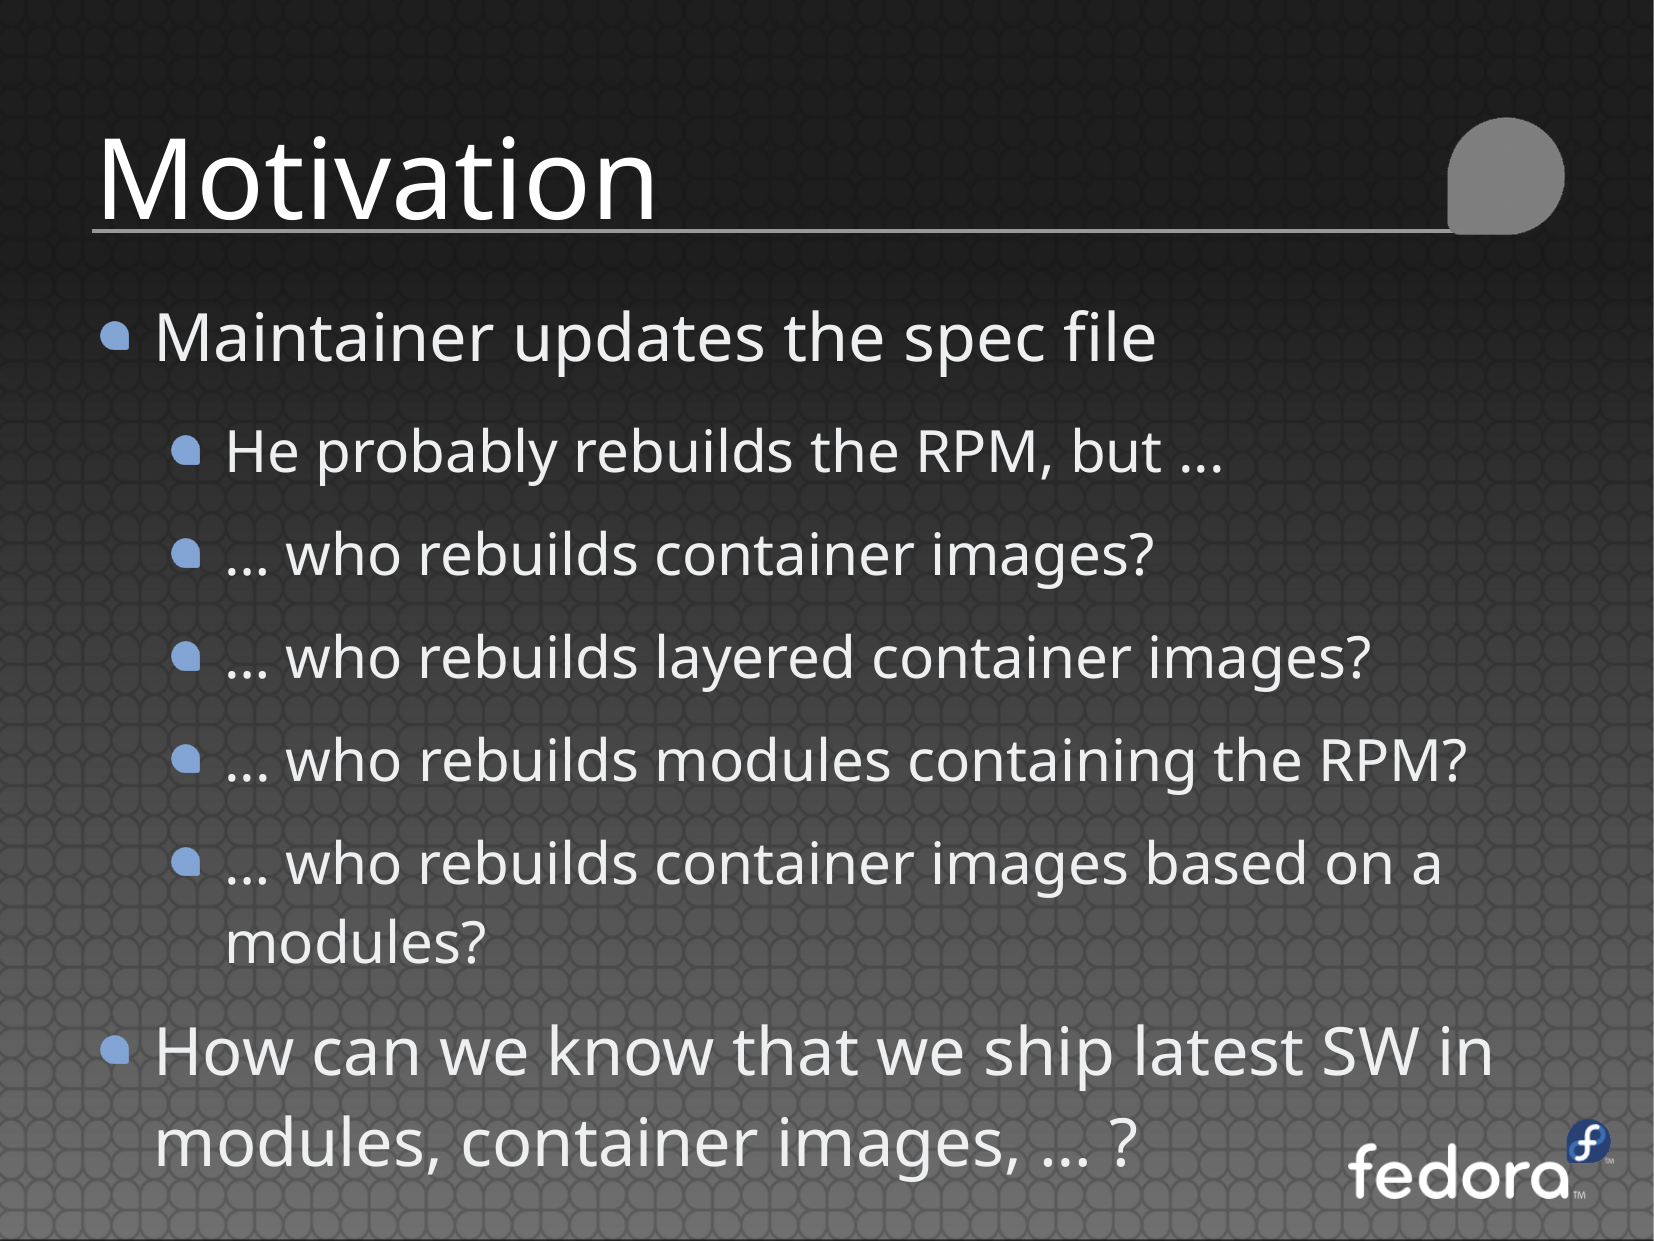

Motivation
# Maintainer updates the spec file
He probably rebuilds the RPM, but ...
… who rebuilds container images?
… who rebuilds layered container images?
... who rebuilds modules containing the RPM?
… who rebuilds container images based on a modules?
How can we know that we ship latest SW in modules, container images, … ?